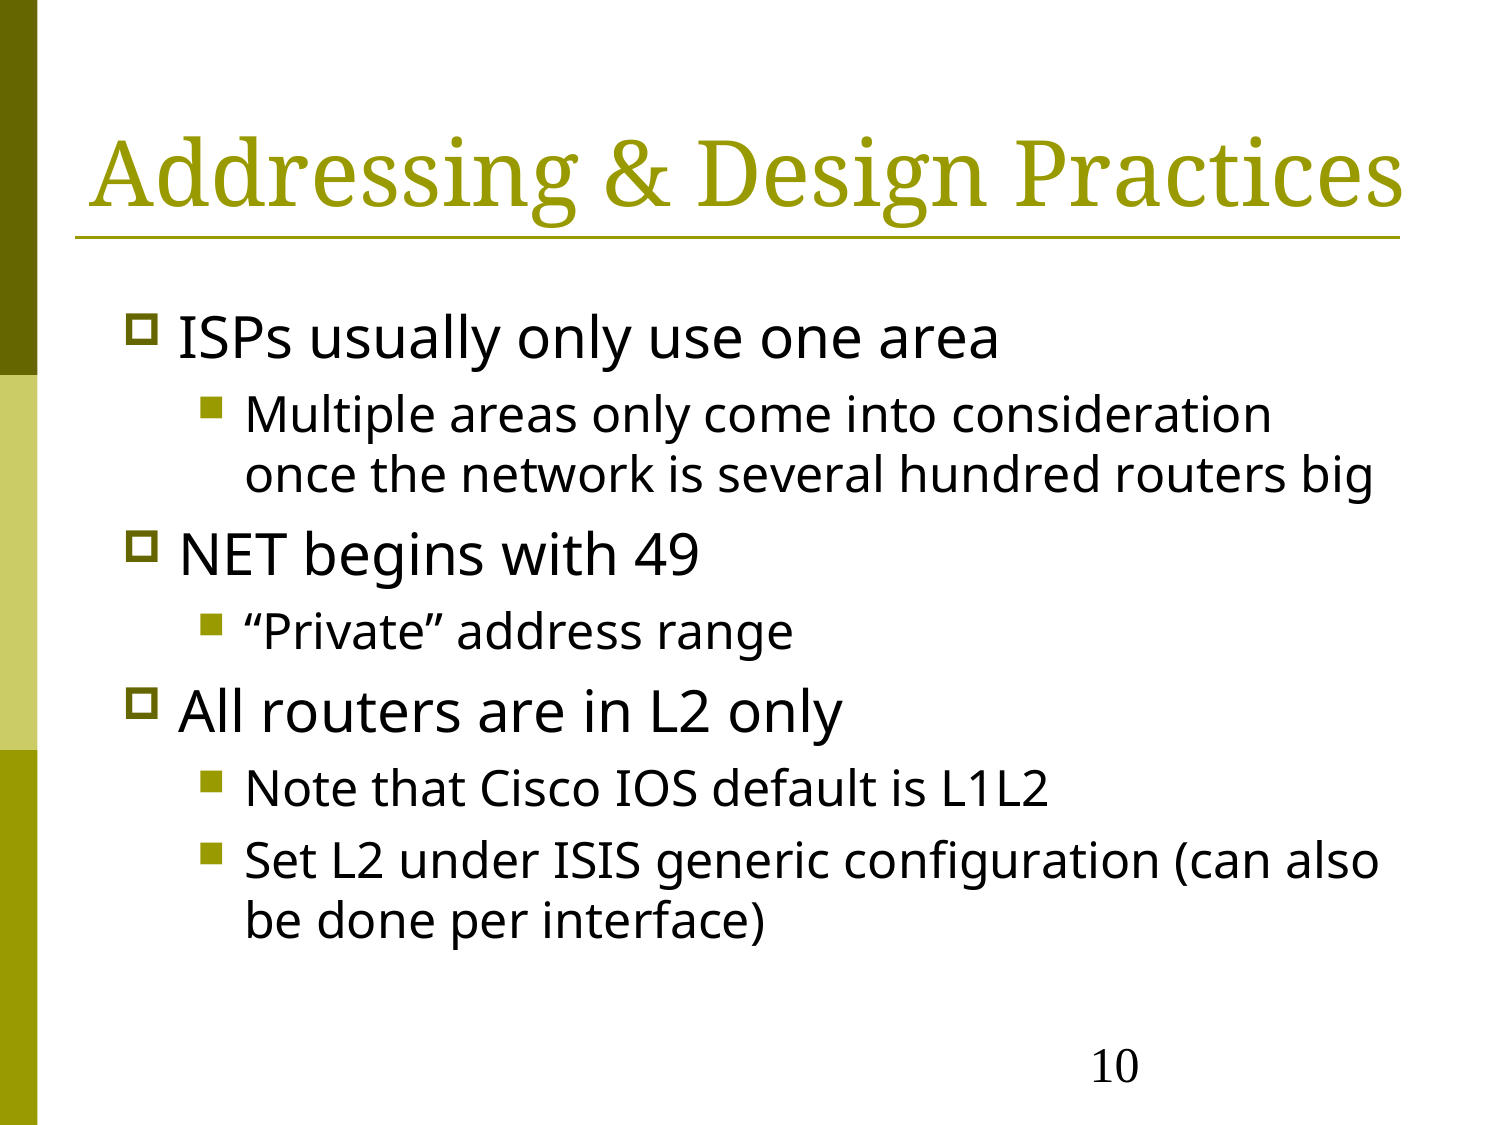

# Addressing & Design Practices
ISPs usually only use one area
Multiple areas only come into consideration once the network is several hundred routers big
NET begins with 49
“Private” address range
All routers are in L2 only
Note that Cisco IOS default is L1L2
Set L2 under ISIS generic configuration (can also be done per interface)
10